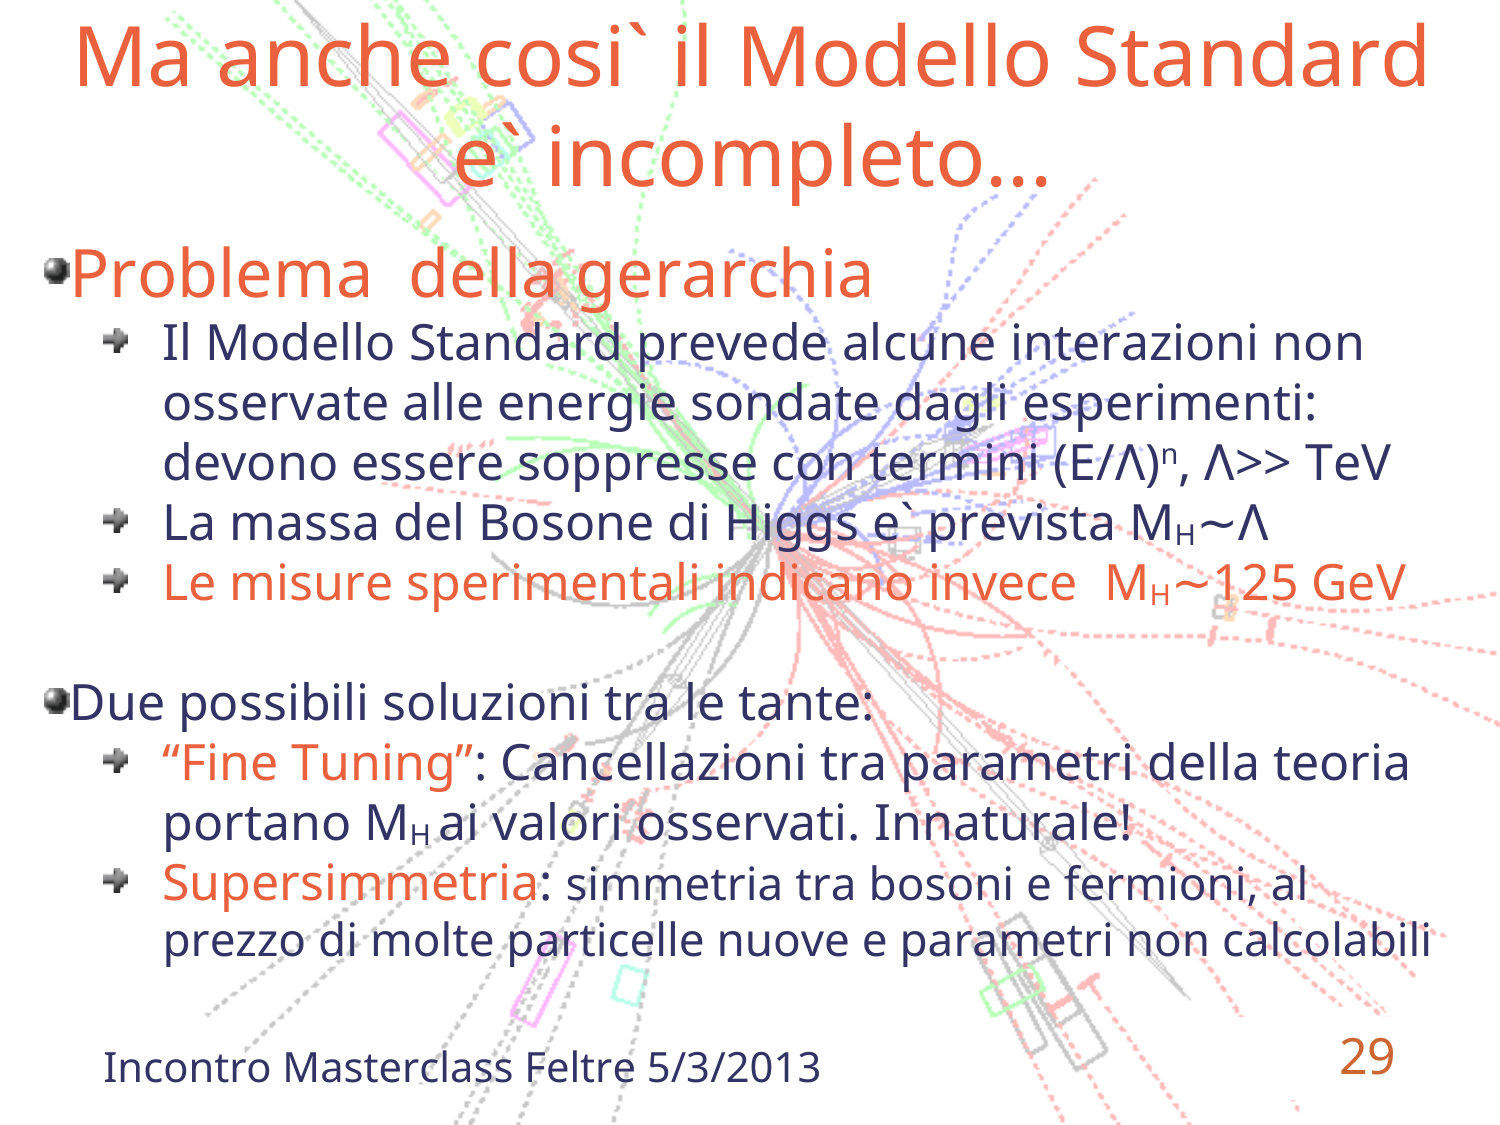

# Ma anche cosi` il Modello Standard e` incompleto...
Problema della gerarchia
Il Modello Standard prevede alcune interazioni non osservate alle energie sondate dagli esperimenti: devono essere soppresse con termini (E/Λ)n, Λ>> TeV
La massa del Bosone di Higgs e` prevista MH∼Λ
Le misure sperimentali indicano invece MH∼125 GeV
Due possibili soluzioni tra le tante:
“Fine Tuning”: Cancellazioni tra parametri della teoria portano MH ai valori osservati. Innaturale!
Supersimmetria: simmetria tra bosoni e fermioni, al prezzo di molte particelle nuove e parametri non calcolabili